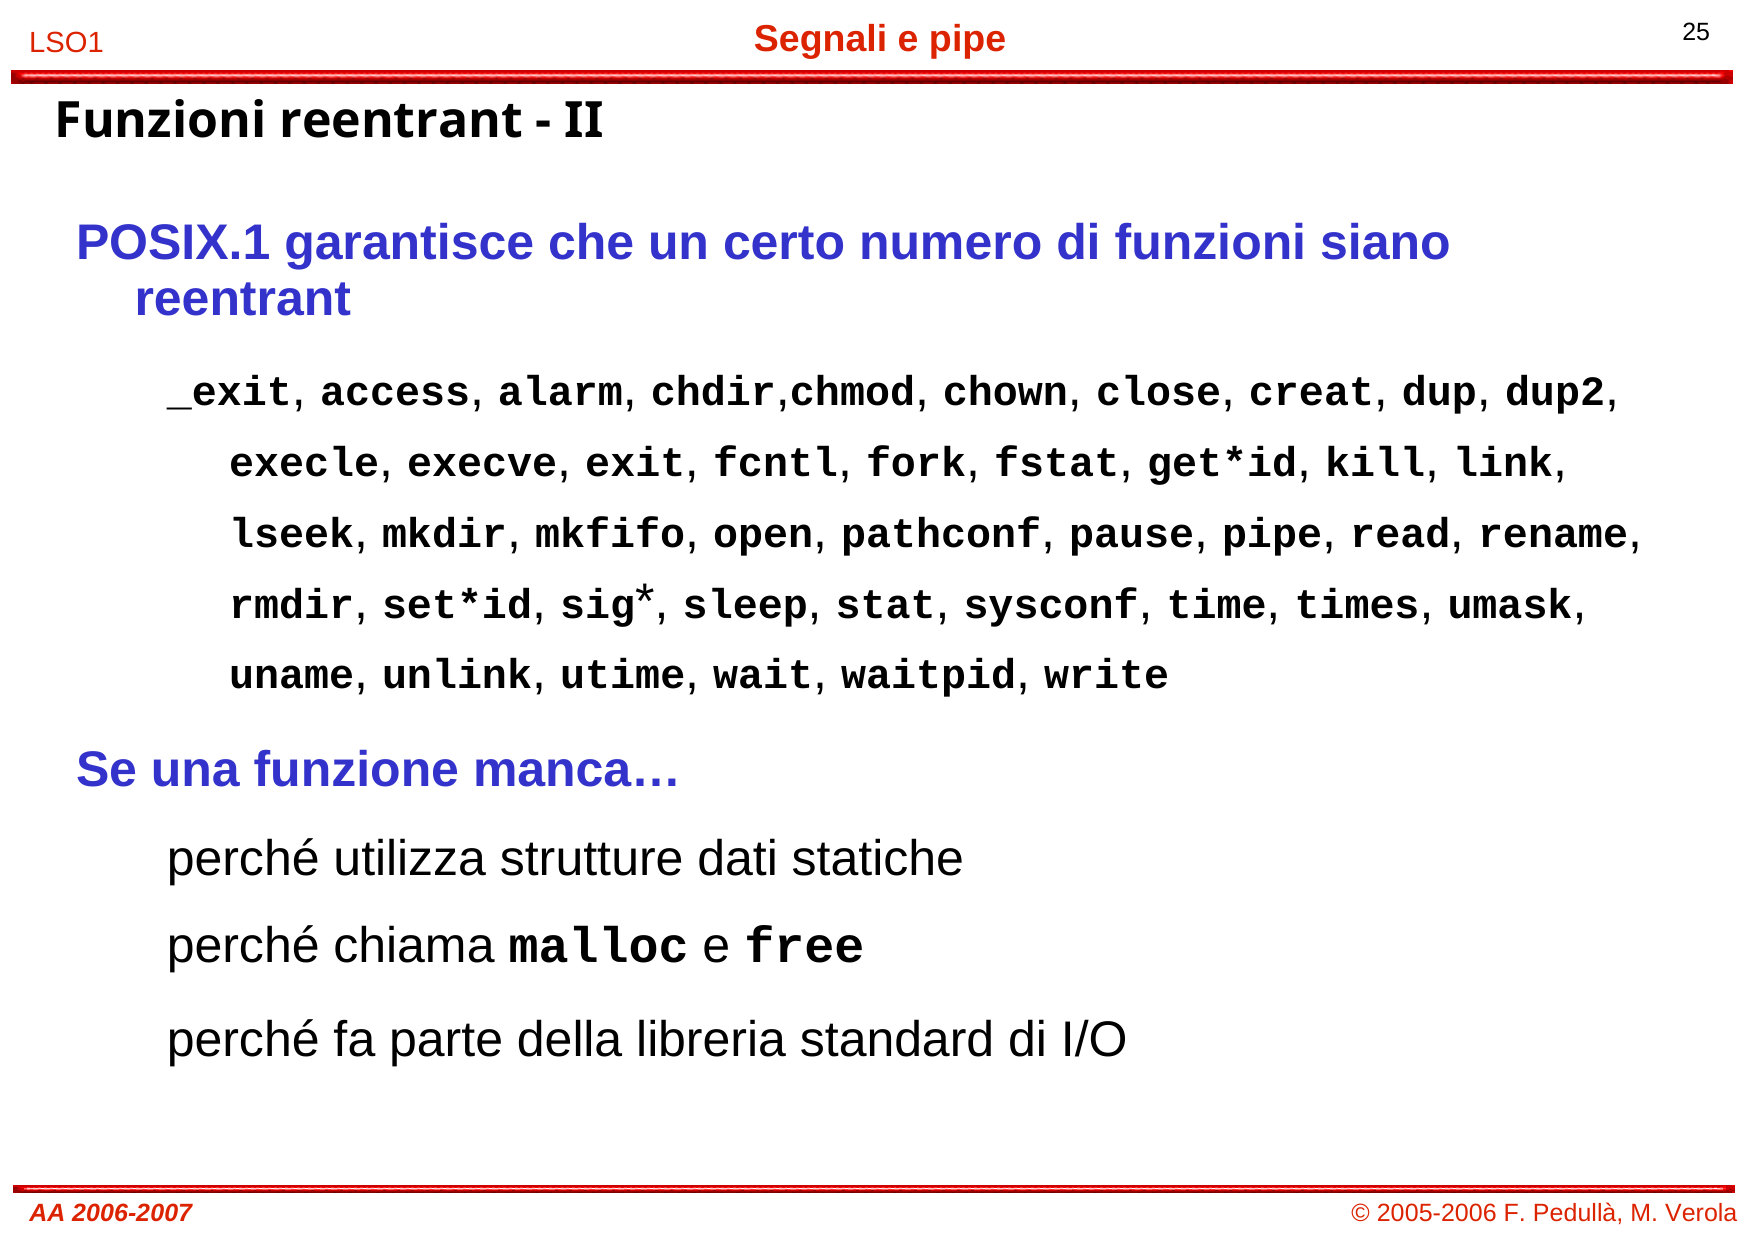

# Funzioni reentrant - II
POSIX.1 garantisce che un certo numero di funzioni siano reentrant
_exit, access, alarm, chdir,chmod, chown, close, creat, dup, dup2, execle, execve, exit, fcntl, fork, fstat, get*id, kill, link, lseek, mkdir, mkfifo, open, pathconf, pause, pipe, read, rename, rmdir, set*id, sig*, sleep, stat, sysconf, time, times, umask, uname, unlink, utime, wait, waitpid, write
Se una funzione manca…
perché utilizza strutture dati statiche
perché chiama malloc e free
perché fa parte della libreria standard di I/O